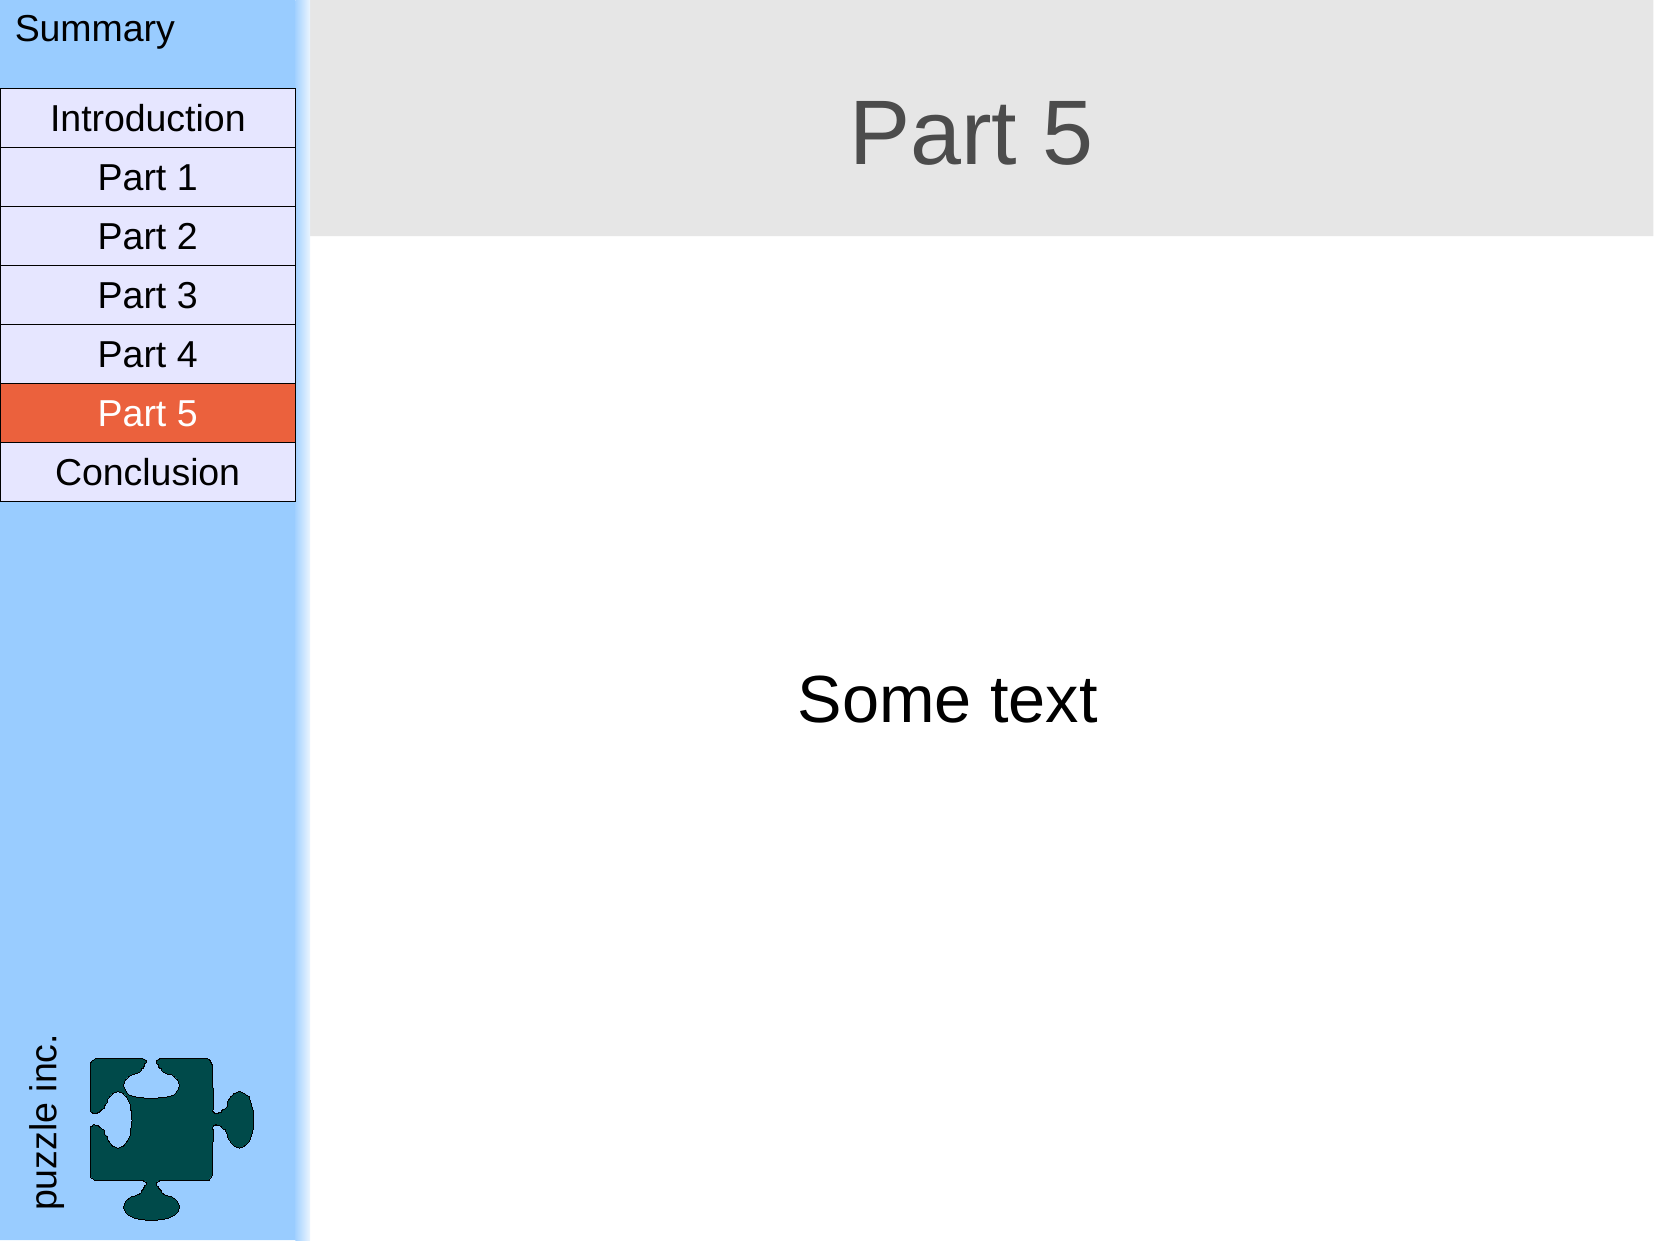

Summary
# Part 5
Introduction
Part 1
Part 2
Part 3
Some text
Part 4
Part 5
Conclusion